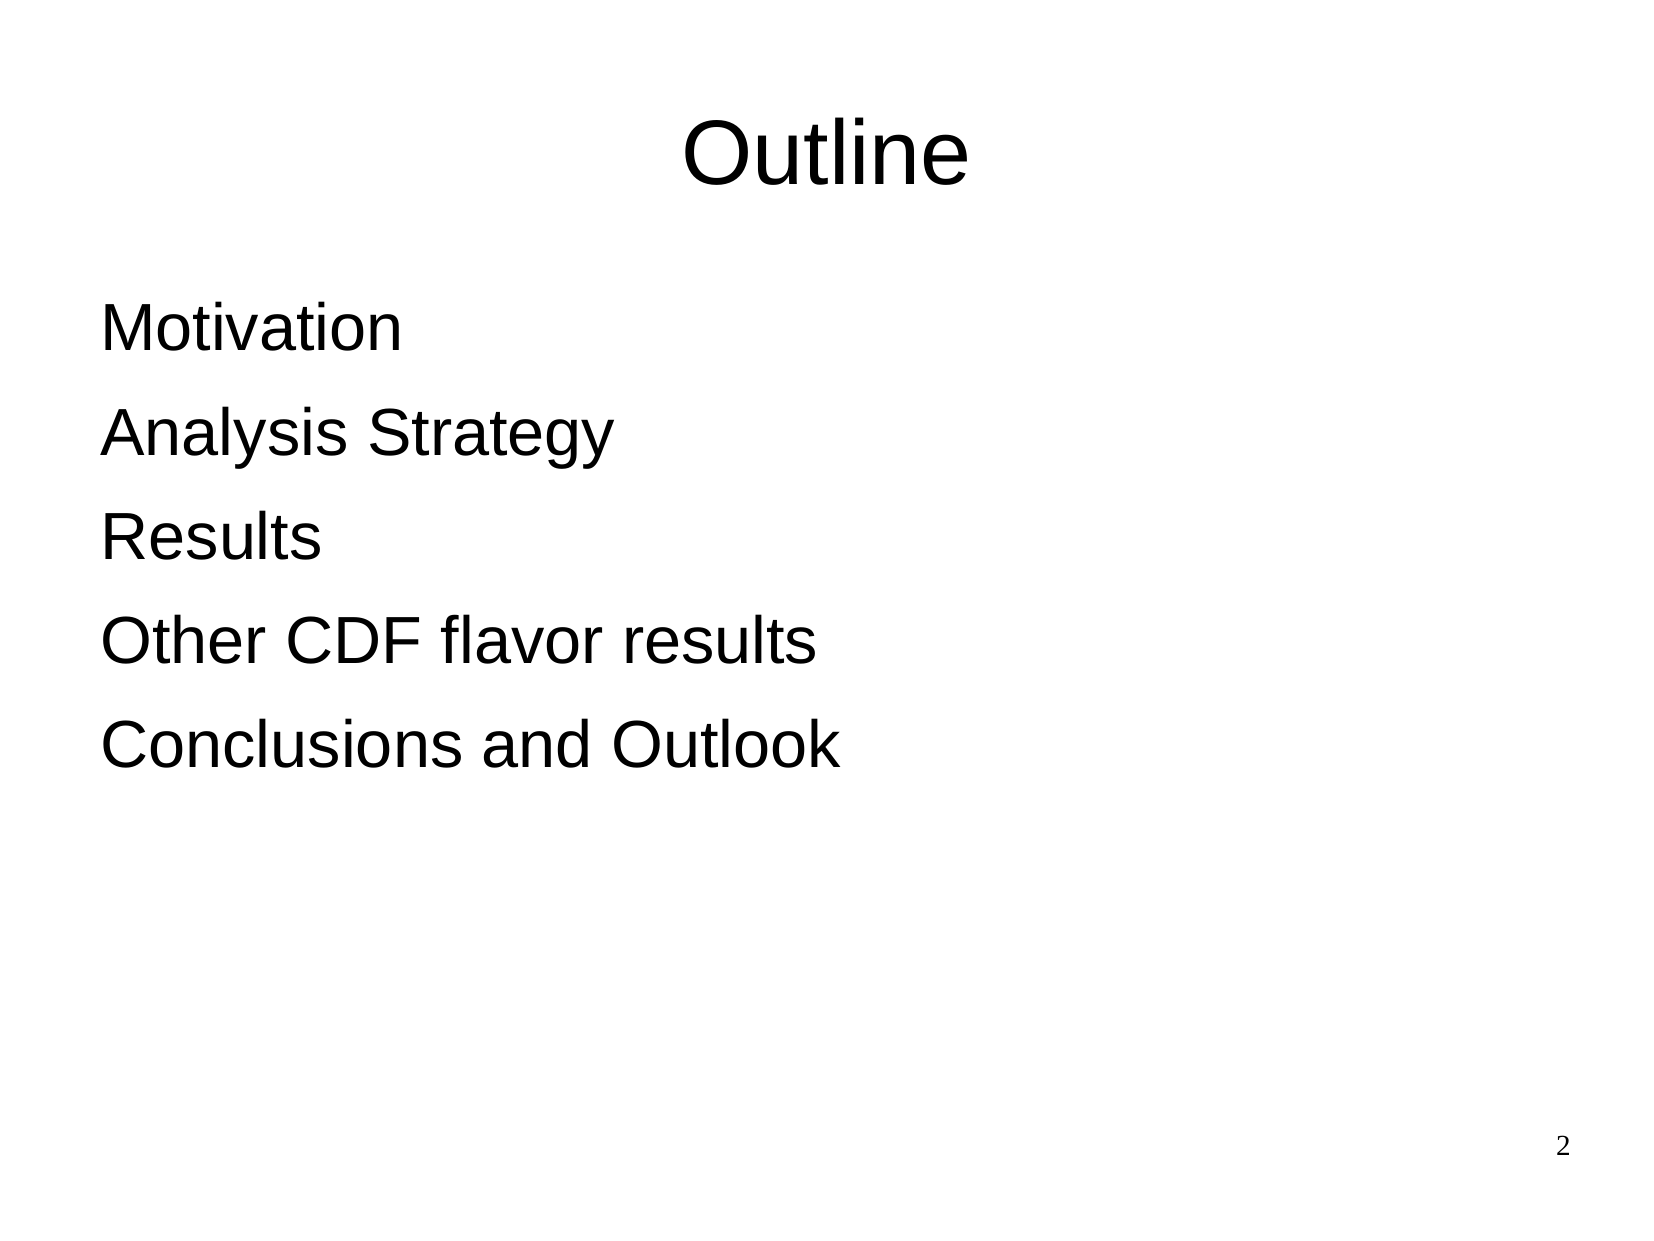

# Outline
Motivation
Analysis Strategy
Results
Other CDF flavor results
Conclusions and Outlook
2